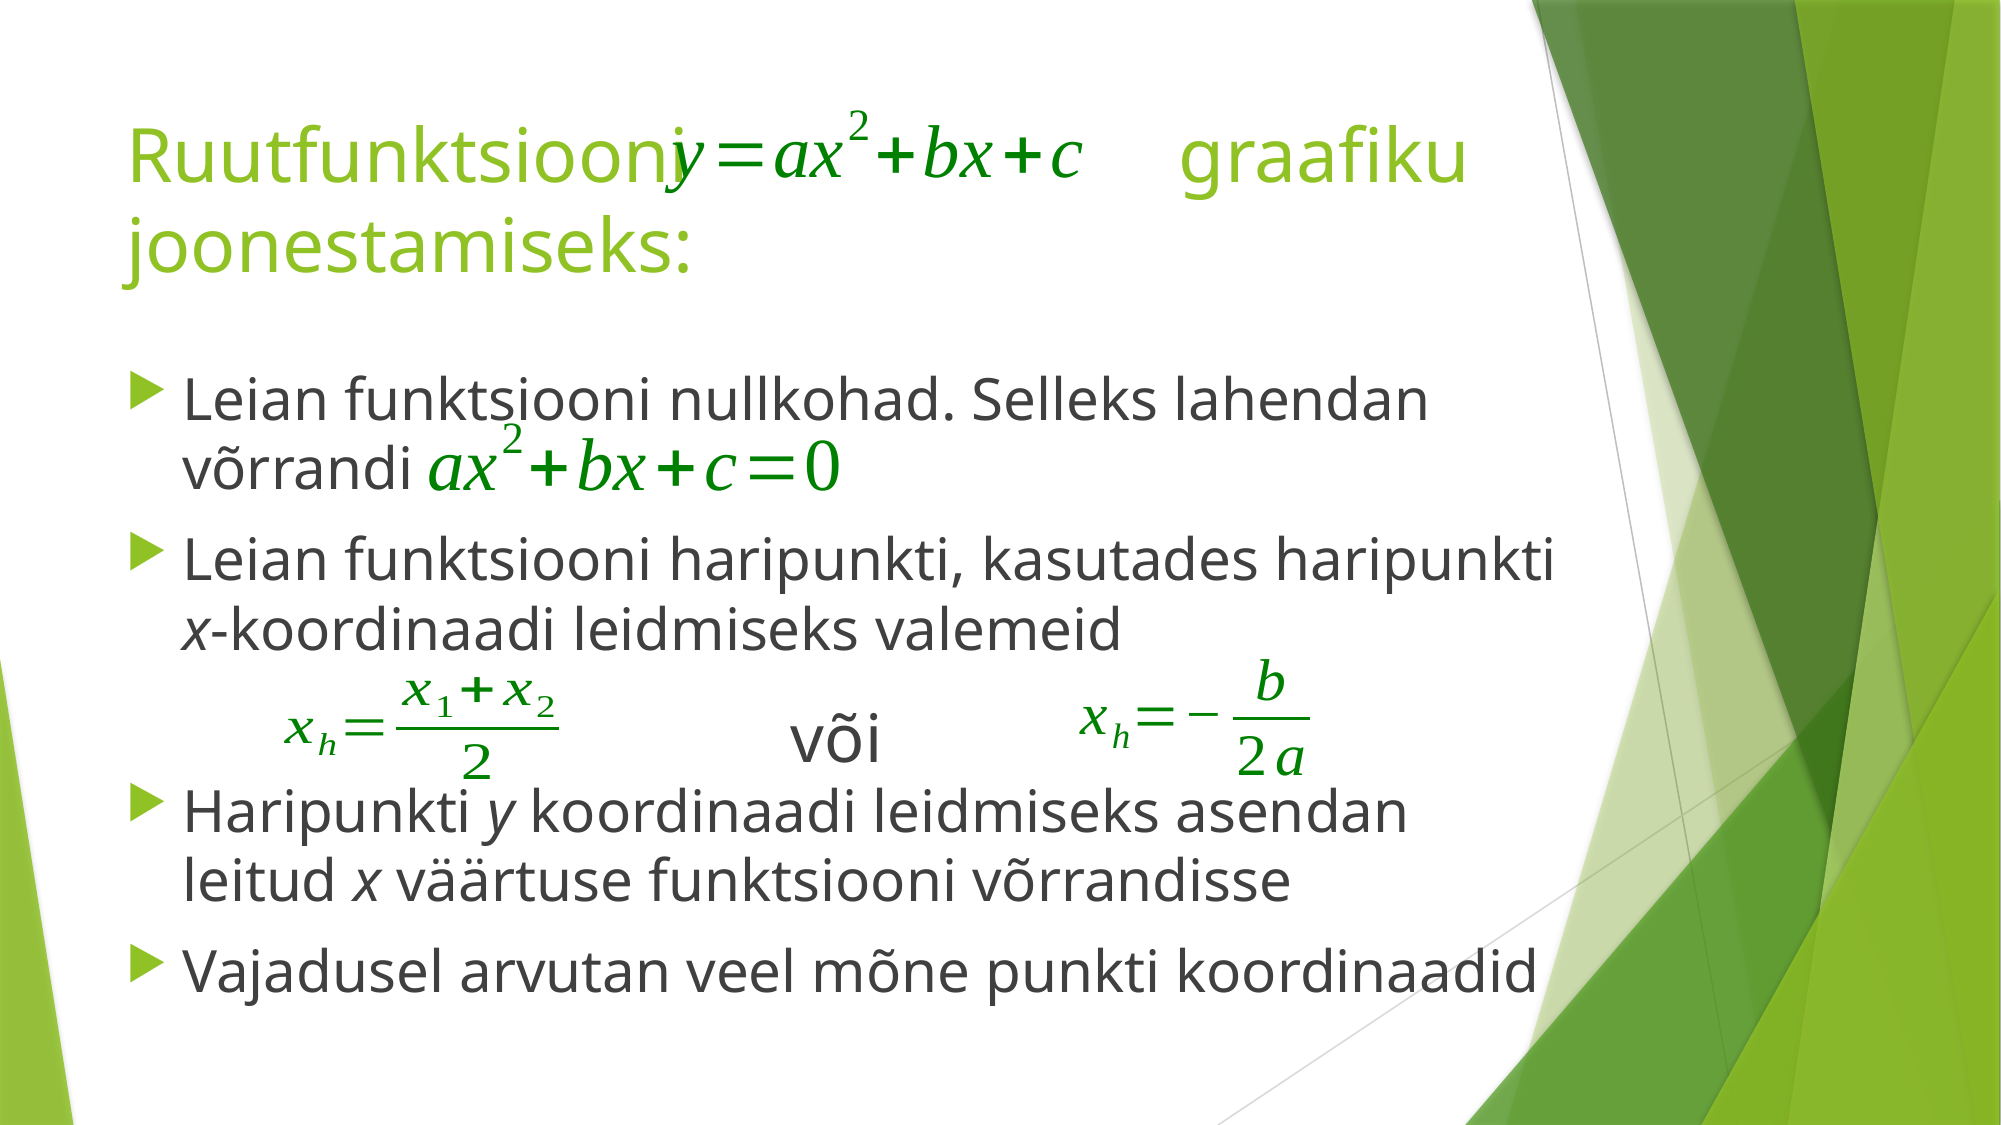

# Ruutfunktsiooni 						 graafiku joonestamiseks:
Leian funktsiooni nullkohad. Selleks lahendan võrrandi
Leian funktsiooni haripunkti, kasutades haripunkti x-koordinaadi leidmiseks valemeid
Haripunkti y koordinaadi leidmiseks asendan leitud x väärtuse funktsiooni võrrandisse
Vajadusel arvutan veel mõne punkti koordinaadid
või